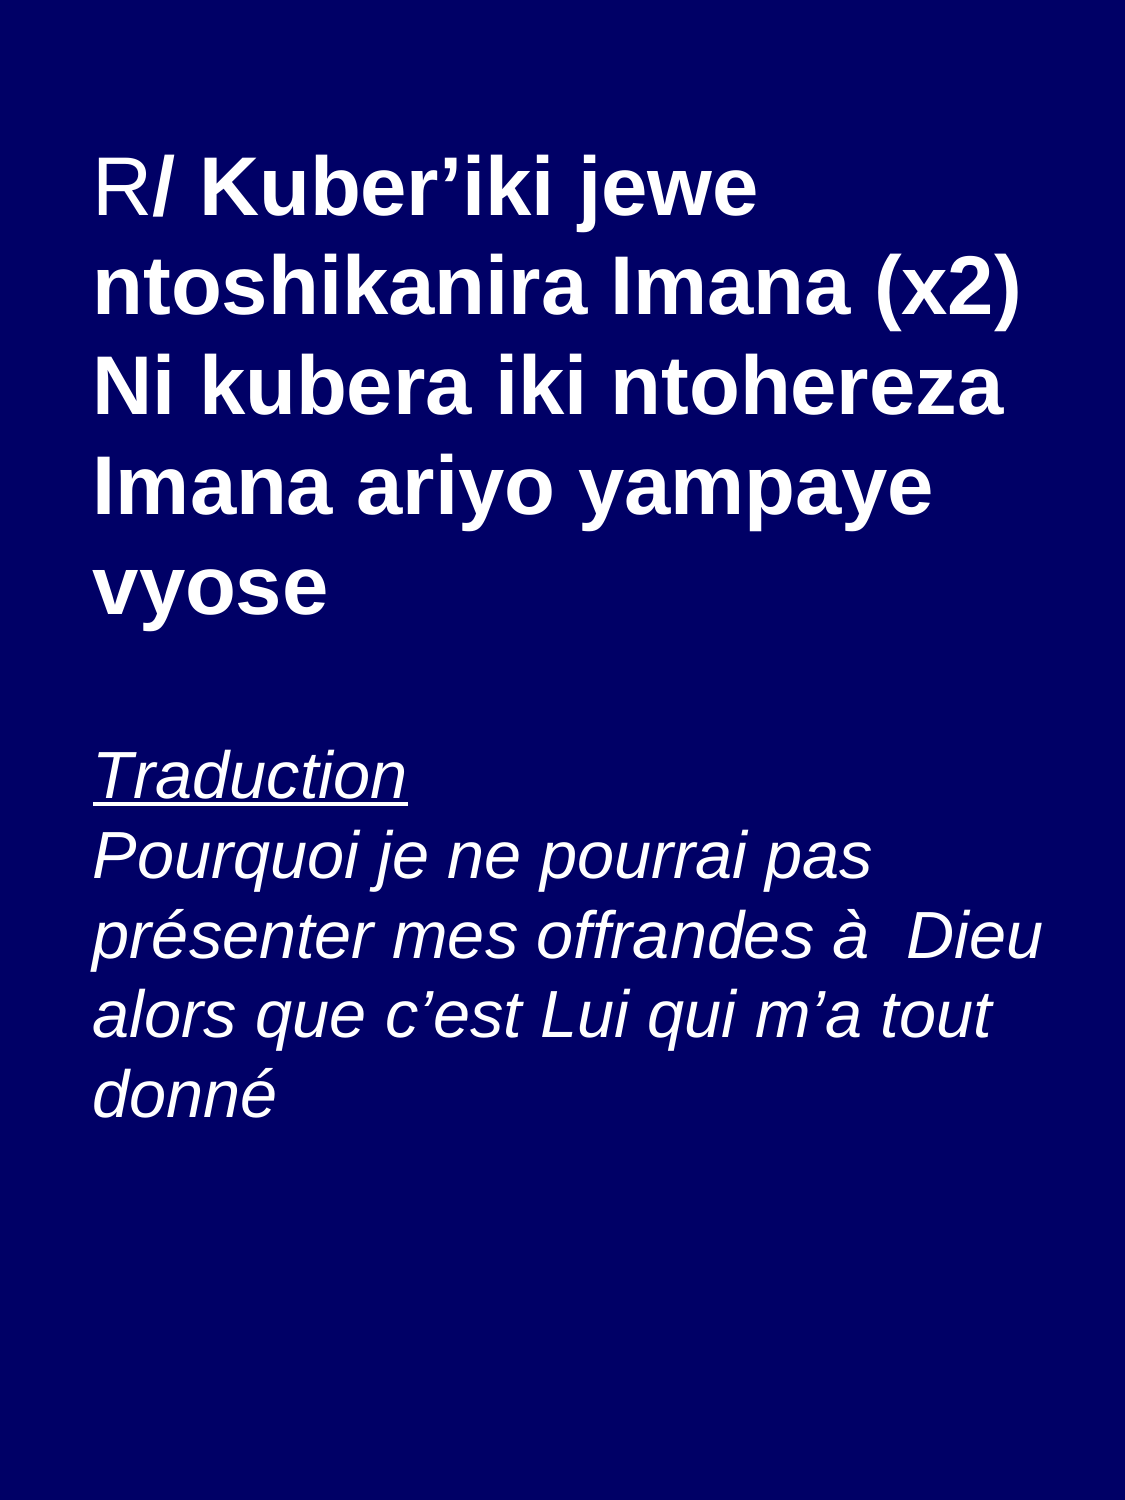

R/ Kuber’iki jewe ntoshikanira Imana (x2)
Ni kubera iki ntohereza Imana ariyo yampaye vyose
Traduction
Pourquoi je ne pourrai pas présenter mes offrandes à Dieu alors que c’est Lui qui m’a tout donné